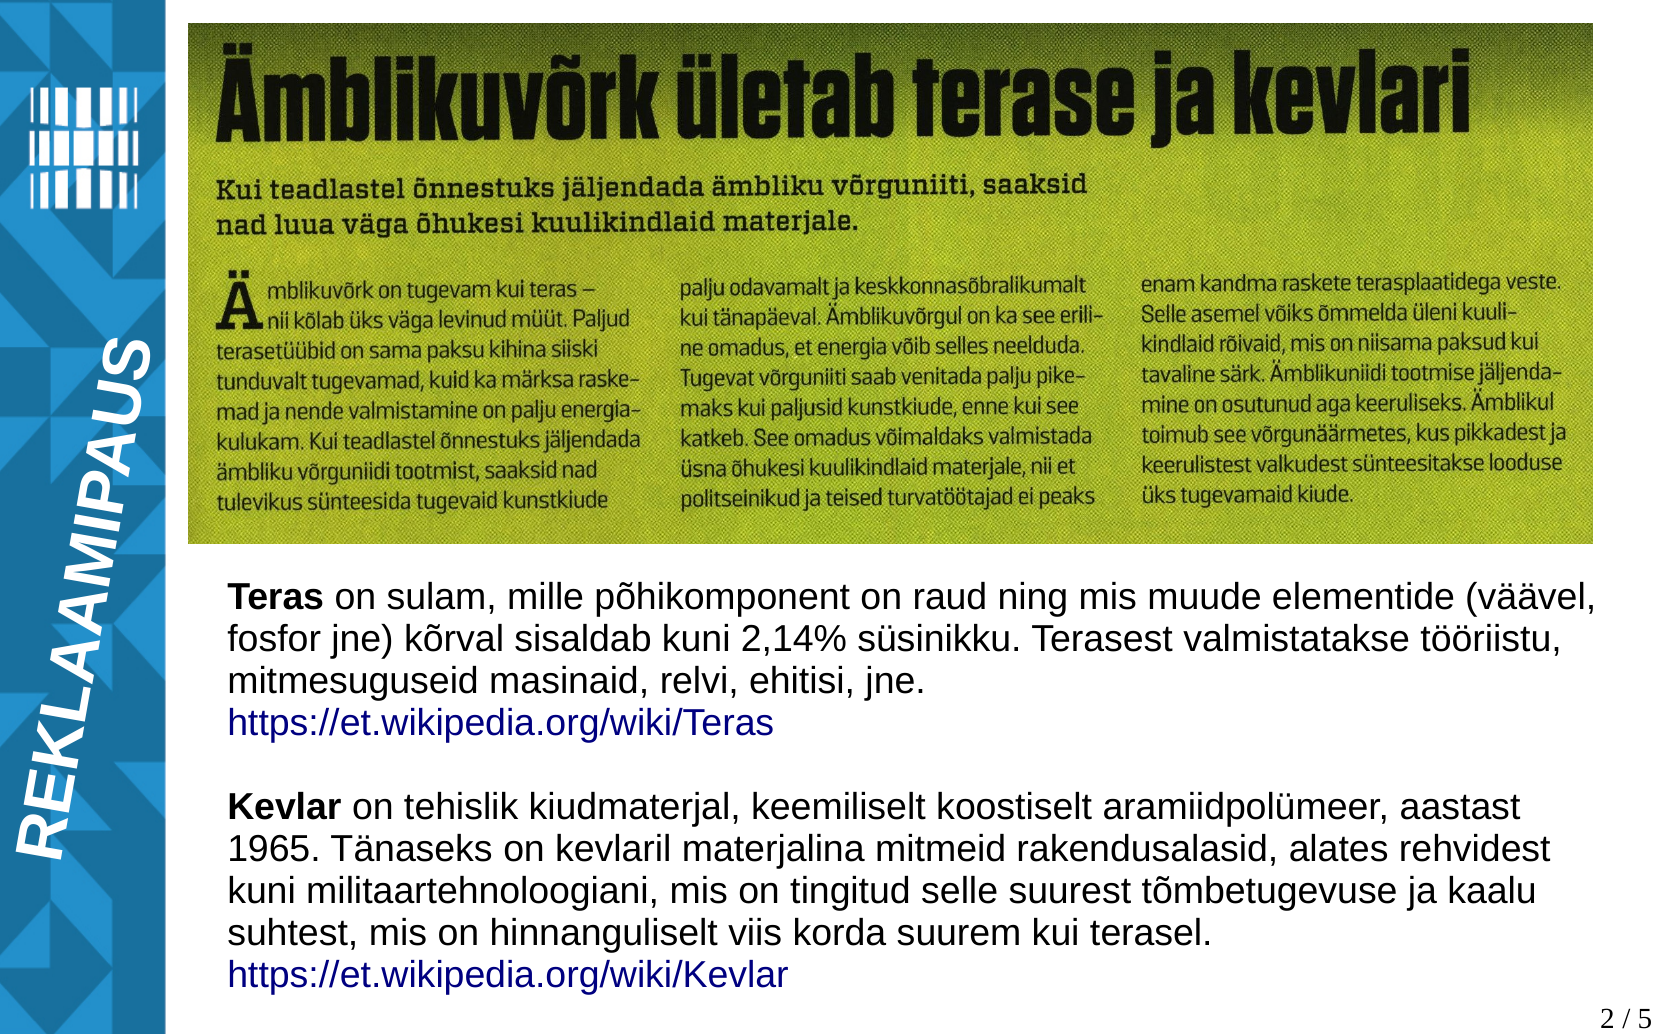

Teras on sulam, mille põhikomponent on raud ning mis muude elementide (väävel, fosfor jne) kõrval sisaldab kuni 2,14% süsinikku. Terasest valmistatakse tööriistu, mitmesuguseid masinaid, relvi, ehitisi, jne.
https://et.wikipedia.org/wiki/Teras
Kevlar on tehislik kiudmaterjal, keemiliselt koostiselt aramiidpolümeer, aastast 1965. Tänaseks on kevlaril materjalina mitmeid rakendusalasid, alates rehvidest kuni militaartehnoloogiani, mis on tingitud selle suurest tõmbetugevuse ja kaalu suhtest, mis on hinnanguliselt viis korda suurem kui terasel.
https://et.wikipedia.org/wiki/Kevlar
2